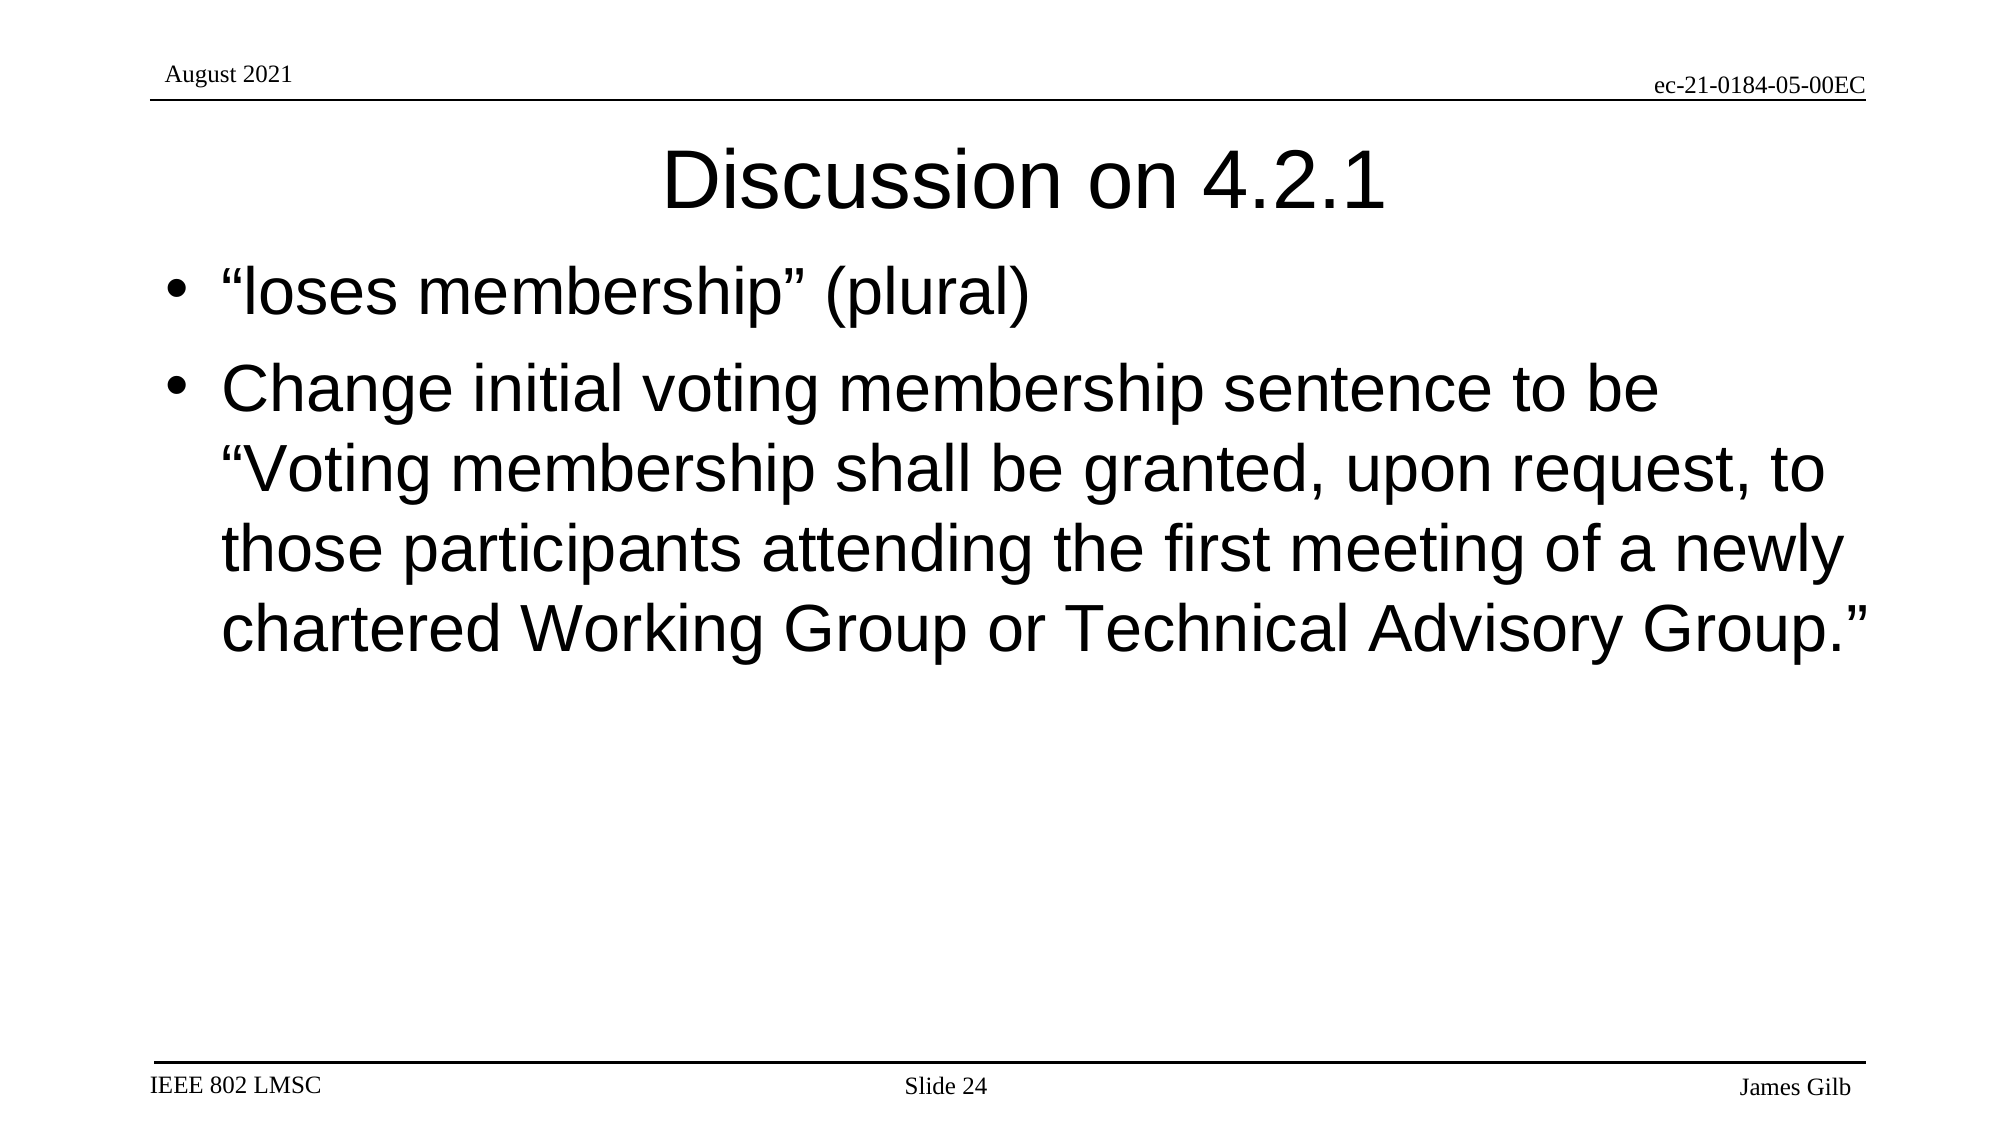

# Discussion on 4.2.1
“loses membership” (plural)
Change initial voting membership sentence to be “Voting membership shall be granted, upon request, to those participants attending the first meeting of a newly chartered Working Group or Technical Advisory Group.”
24